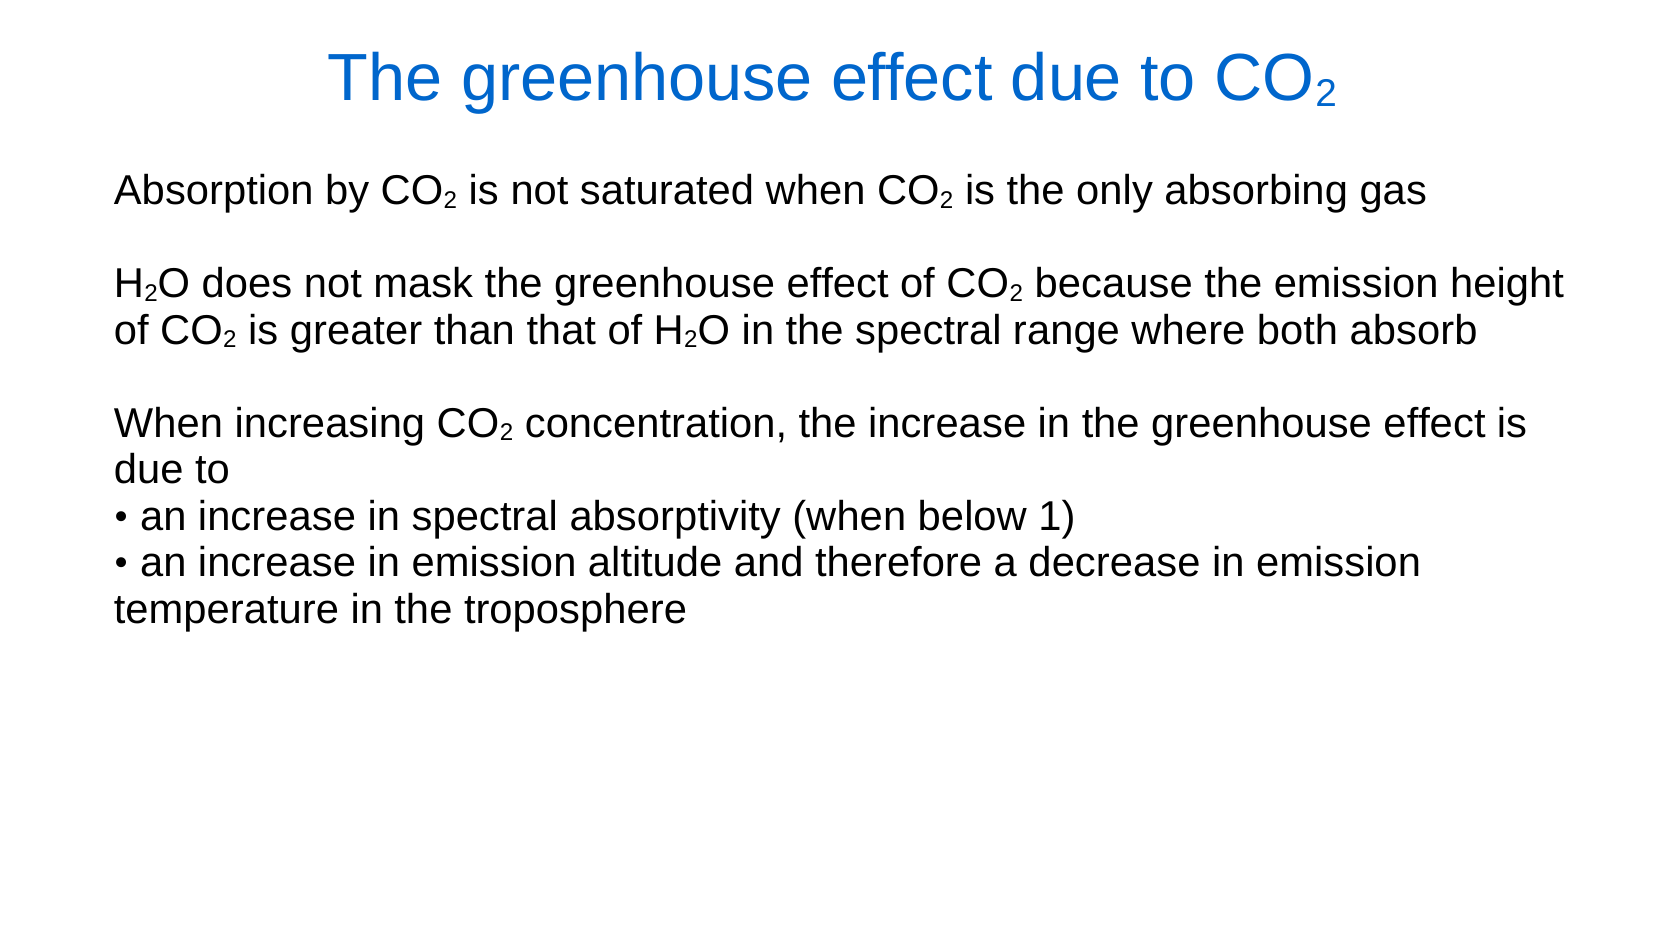

The greenhouse effect due to CO2
Absorption by CO2 is not saturated when CO2 is the only absorbing gas
H2O does not mask the greenhouse effect of CO2 because the emission height of CO2 is greater than that of H2O in the spectral range where both absorb
When increasing CO2 concentration, the increase in the greenhouse effect is due to
 an increase in spectral absorptivity (when below 1)
 an increase in emission altitude and therefore a decrease in emission temperature in the troposphere